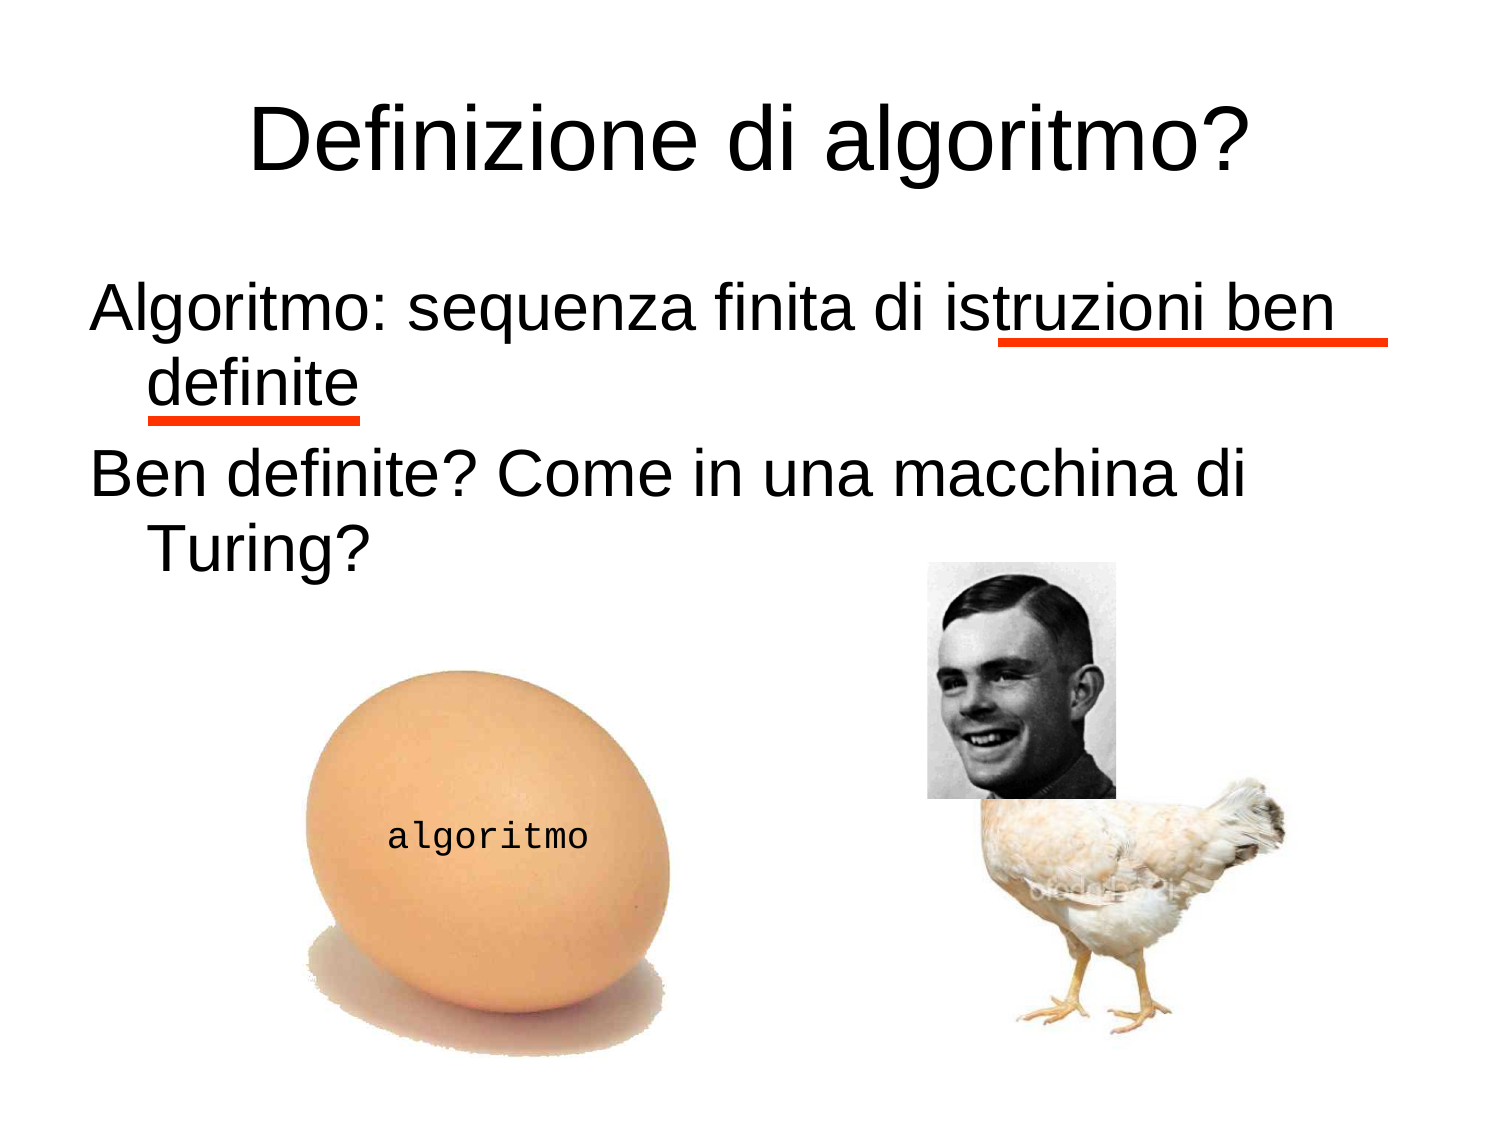

# Definizione di algoritmo?
Algoritmo: sequenza finita di istruzioni ben definite
Ben definite? Come in una macchina di Turing?
algoritmo